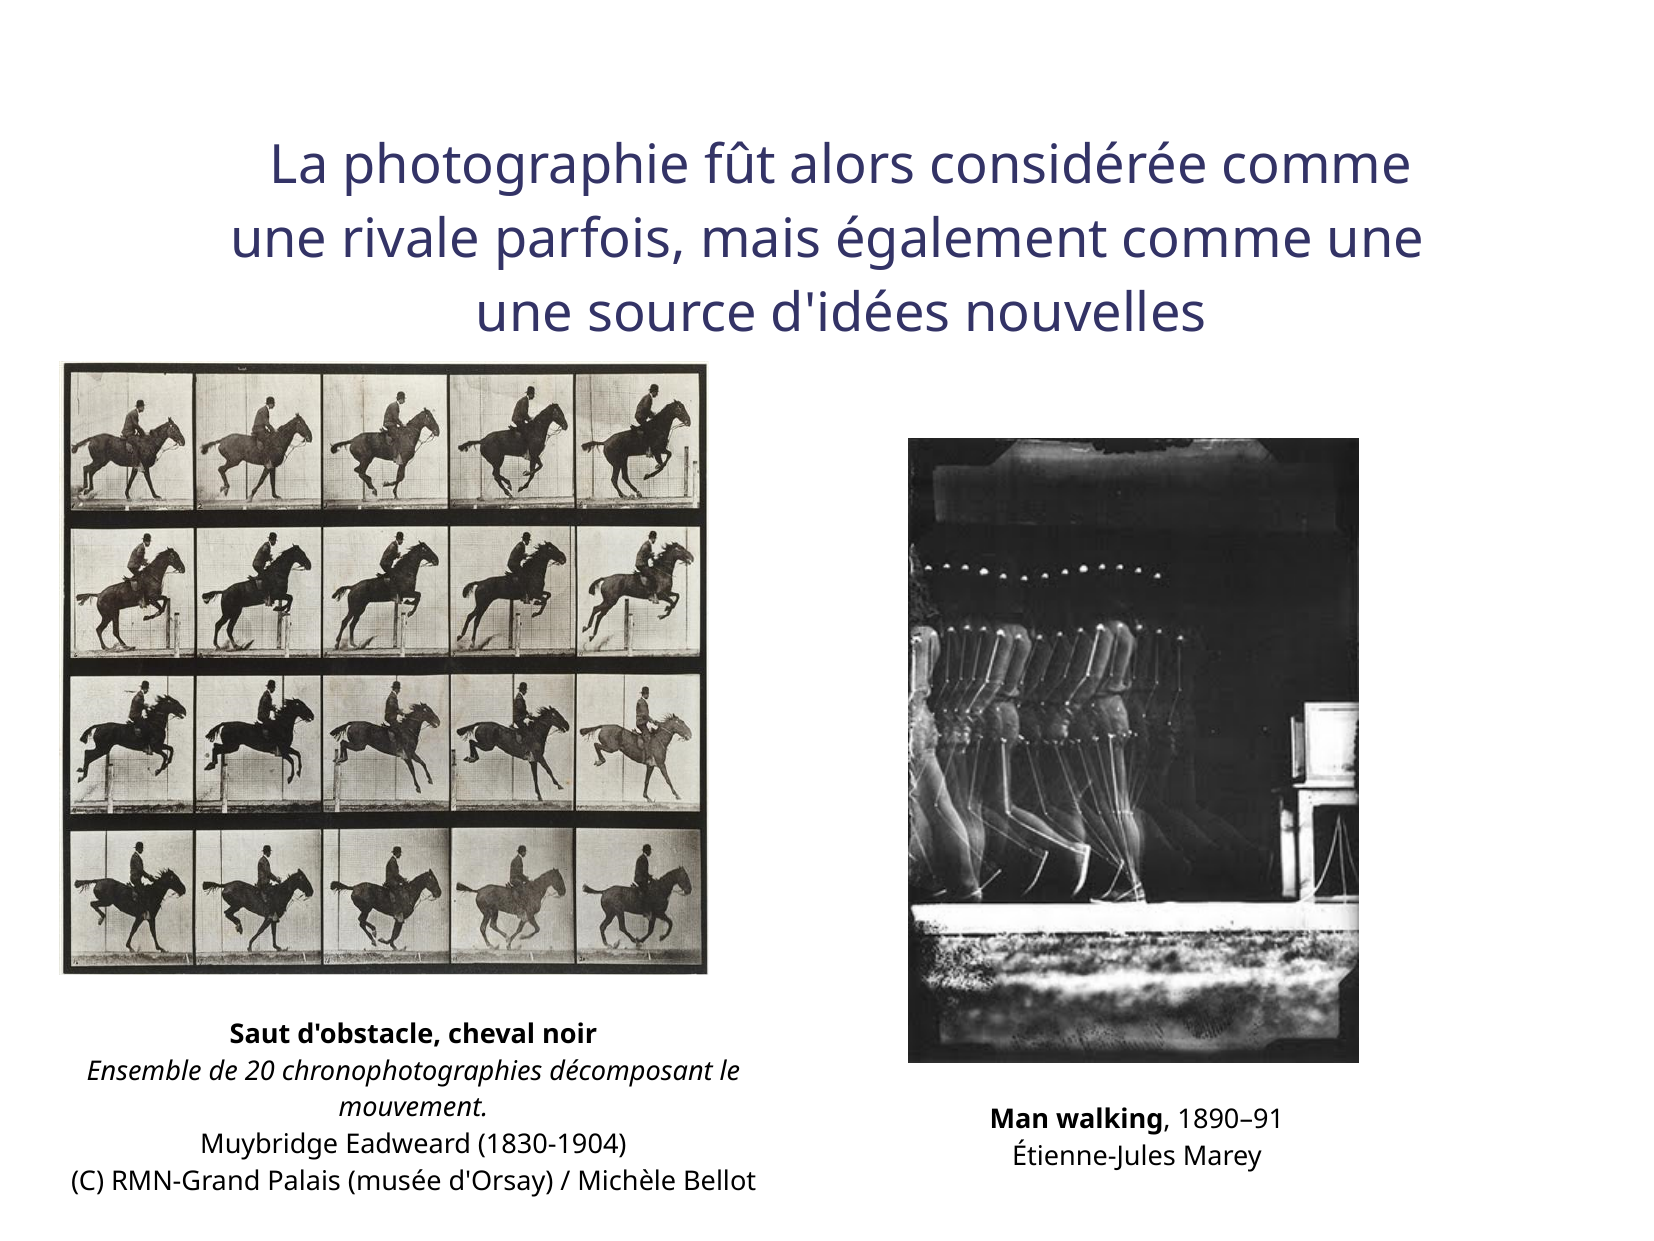

La photographie fût alors considérée comme une rivale parfois, mais également comme une une source d'idées nouvelles
Saut d'obstacle, cheval noir
Ensemble de 20 chronophotographies décomposant le mouvement.
Muybridge Eadweard (1830-1904)
(C) RMN-Grand Palais (musée d'Orsay) / Michèle Bellot
Man walking, 1890–91
Étienne-Jules Marey